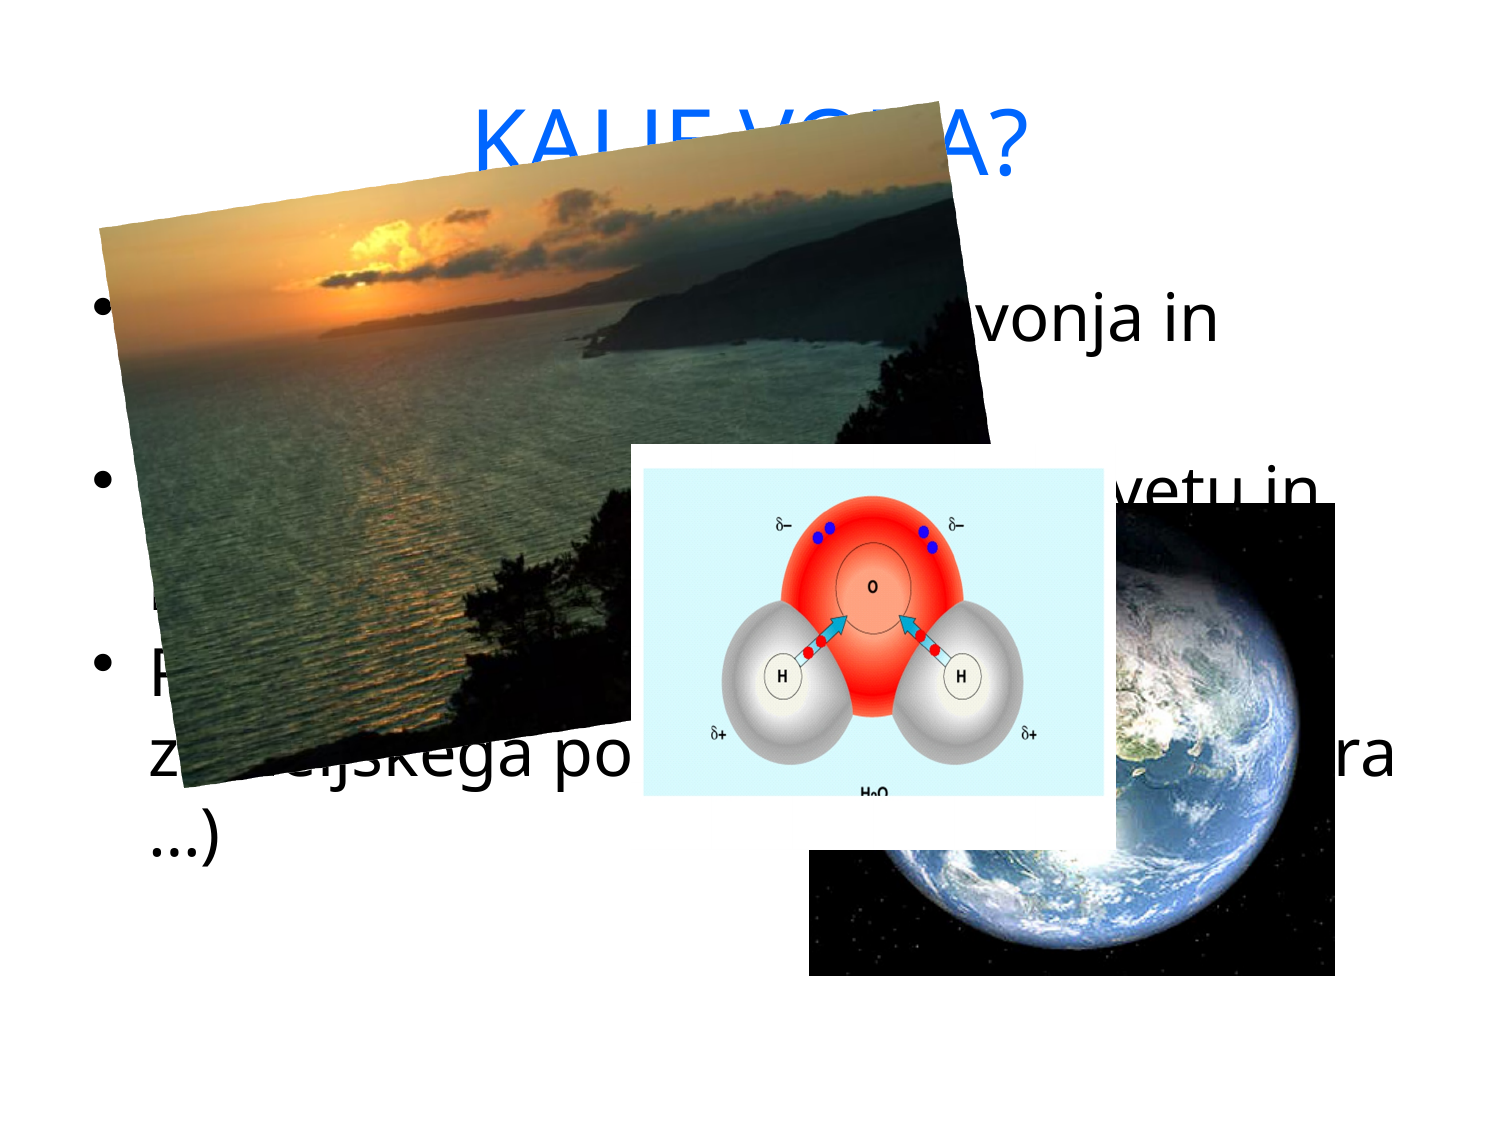

# KAJ JE VODA?
Brezbarvna tekočina, brez vonja in okusa
Najpomembnejša spojina na svetu in polarna molekula (H2O)
Pokriva okoli 70% celotnega zemeljskega površja (reke, morja, jezera …)